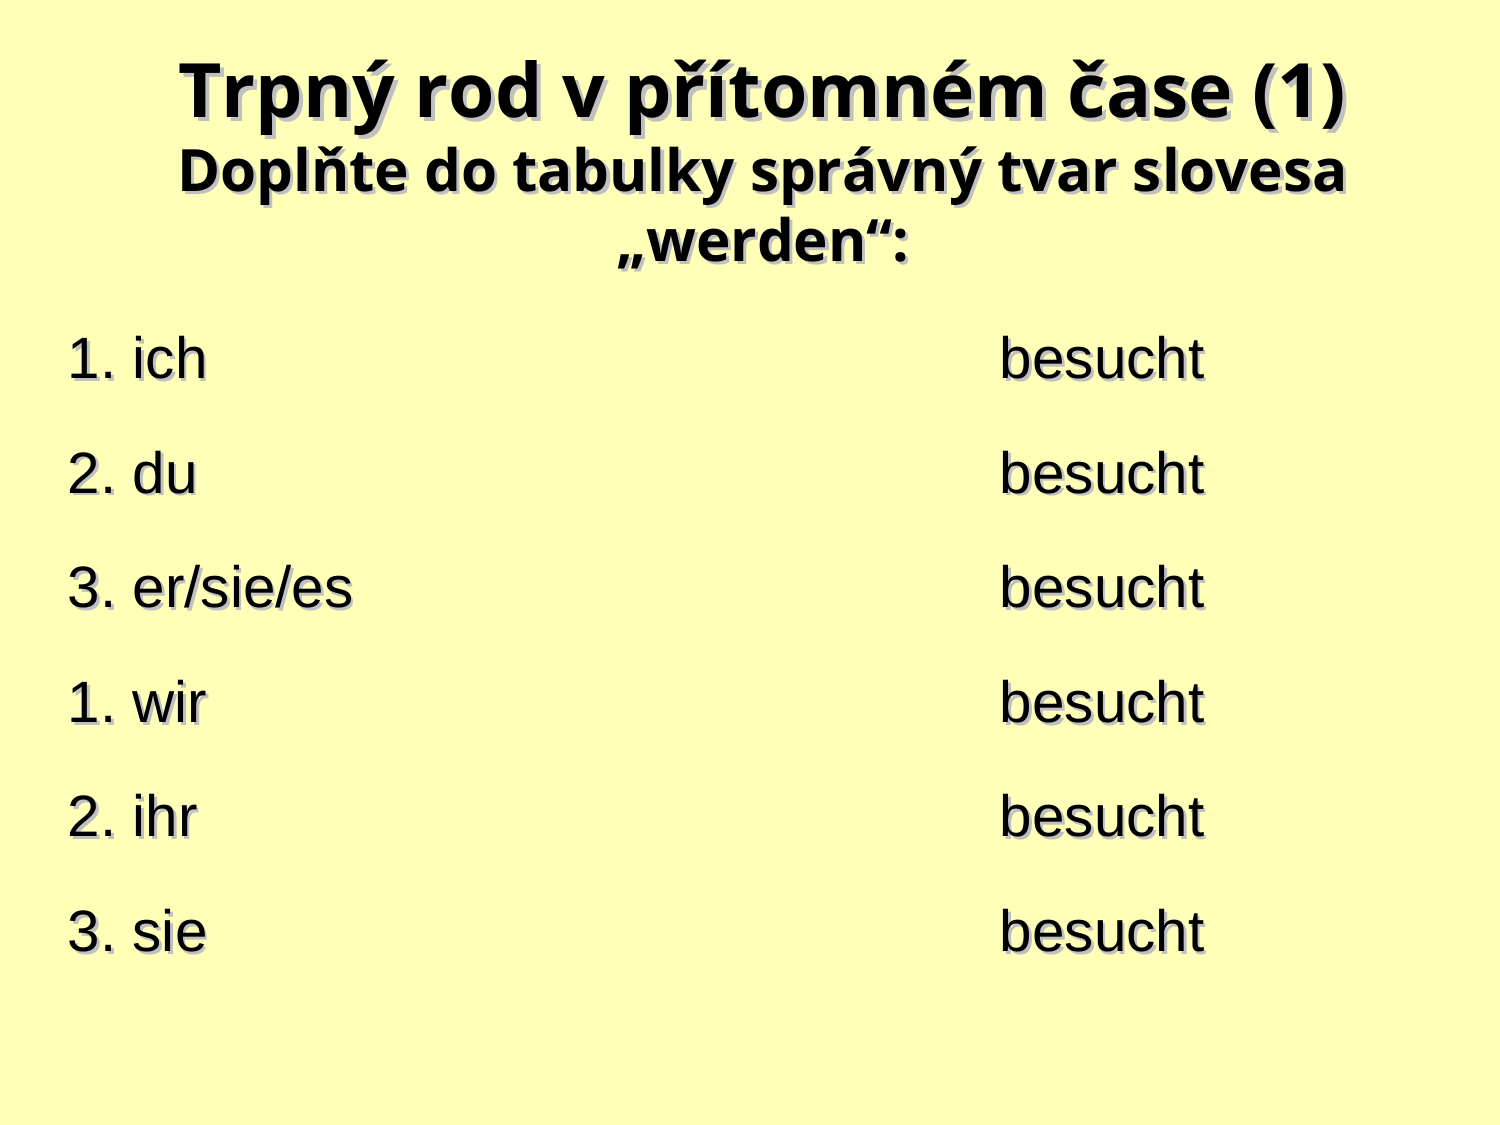

# Trpný rod v přítomném čase (1) Doplňte do tabulky správný tvar slovesa „werden“:
| 1. ich | | besucht |
| --- | --- | --- |
| 2. du | | besucht |
| 3. er/sie/es | | besucht |
| 1. wir | | besucht |
| 2. ihr | | besucht |
| 3. sie | | besucht |